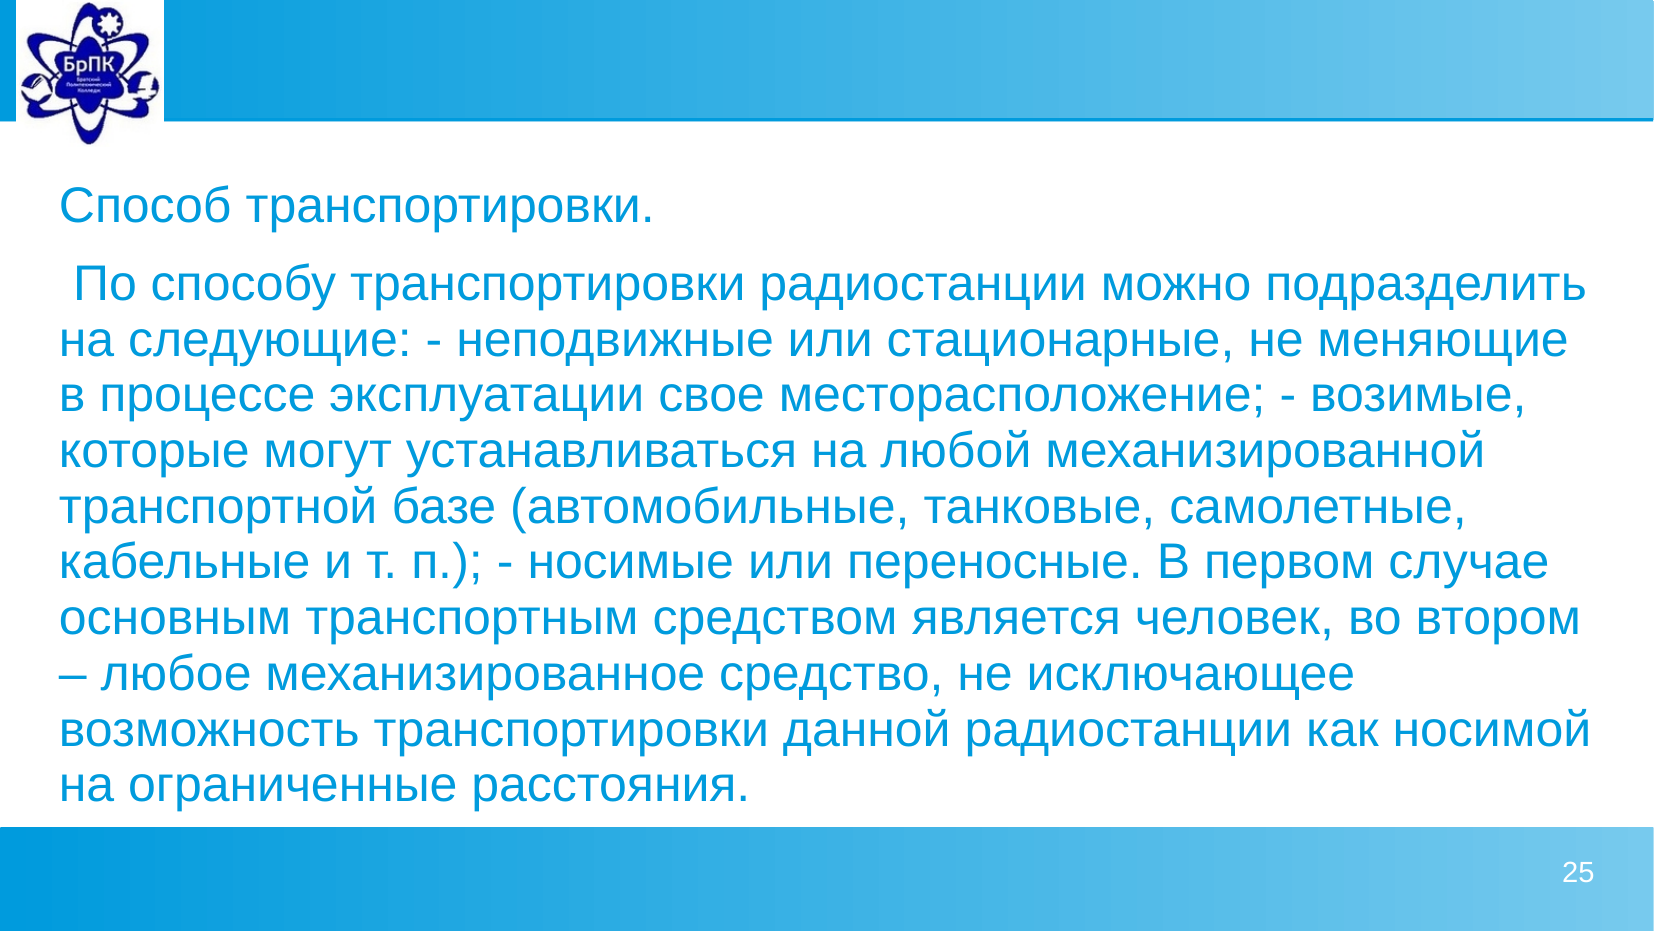

# Способ транспортировки.
 По способу транспортировки радиостанции можно подразделить на следующие: - неподвижные или стационарные, не меняющие в процессе эксплуатации свое месторасположение; - возимые, которые могут устанавливаться на любой механизированной транспортной базе (автомобильные, танковые, самолетные, кабельные и т. п.); - носимые или переносные. В первом случае основным транспортным средством является человек, во втором – любое механизированное средство, не исключающее возможность транспортировки данной радиостанции как носимой на ограниченные расстояния.
25